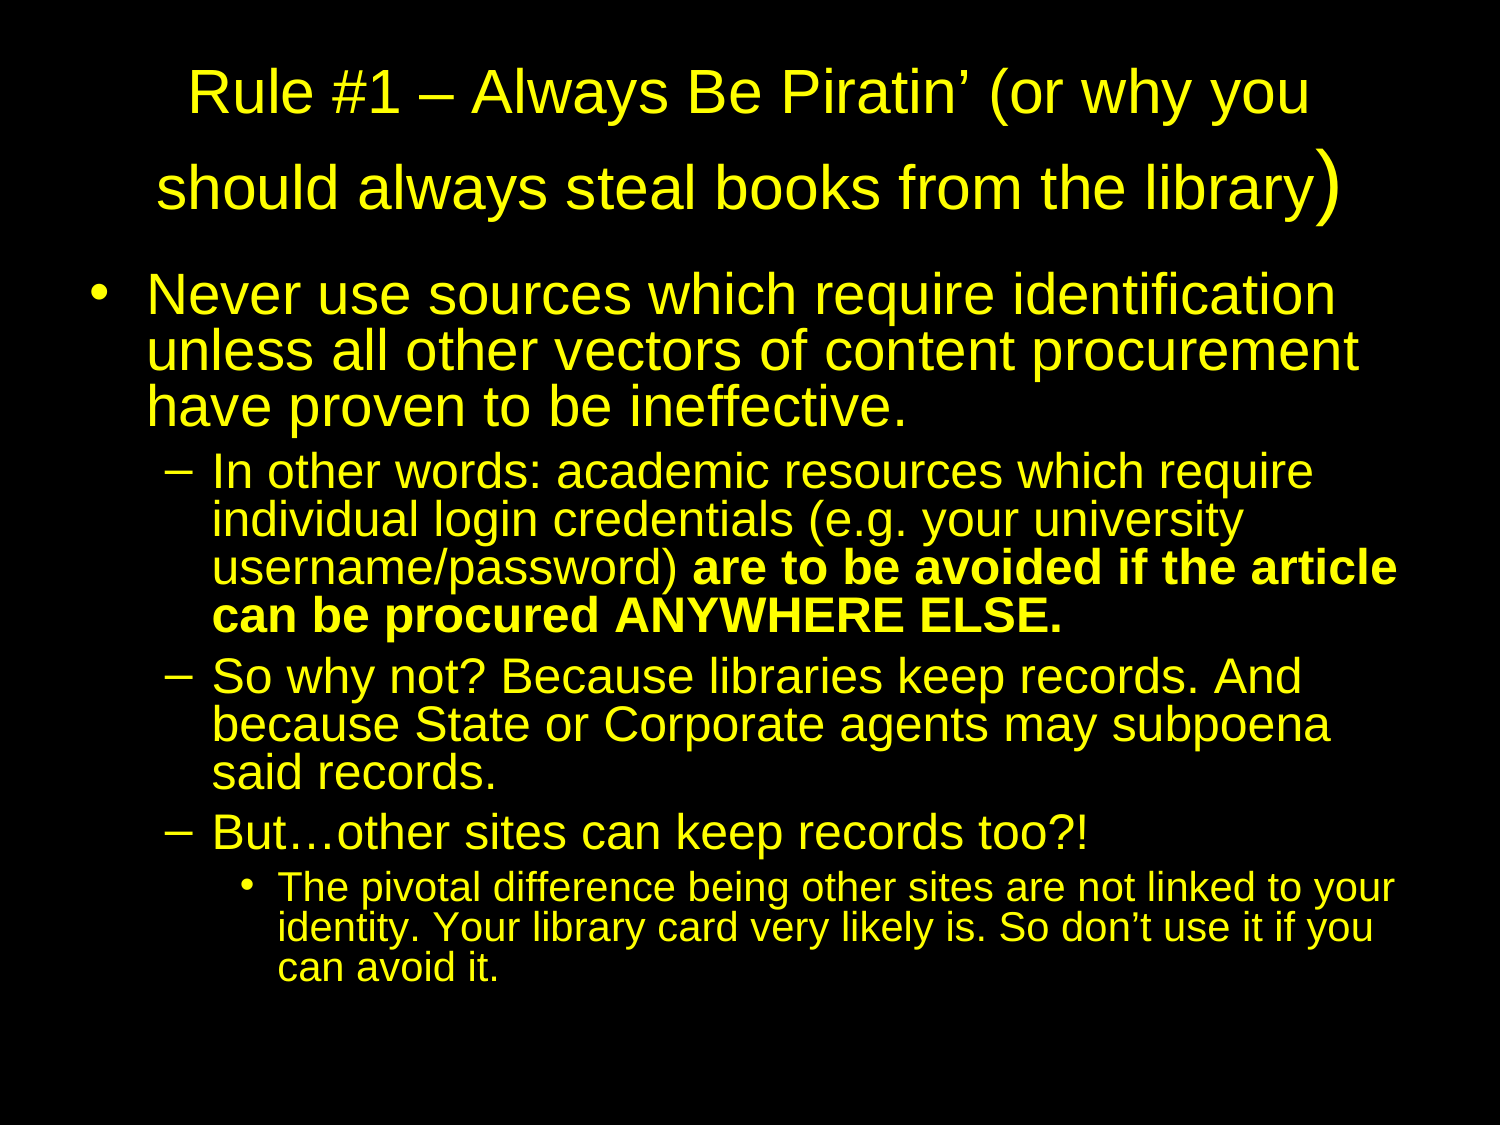

# Rule #1 – Always Be Piratin’ (or why you should always steal books from the library)
Never use sources which require identification unless all other vectors of content procurement have proven to be ineffective.
In other words: academic resources which require individual login credentials (e.g. your university username/password) are to be avoided if the article can be procured ANYWHERE ELSE.
So why not? Because libraries keep records. And because State or Corporate agents may subpoena said records.
But…other sites can keep records too?!
The pivotal difference being other sites are not linked to your identity. Your library card very likely is. So don’t use it if you can avoid it.